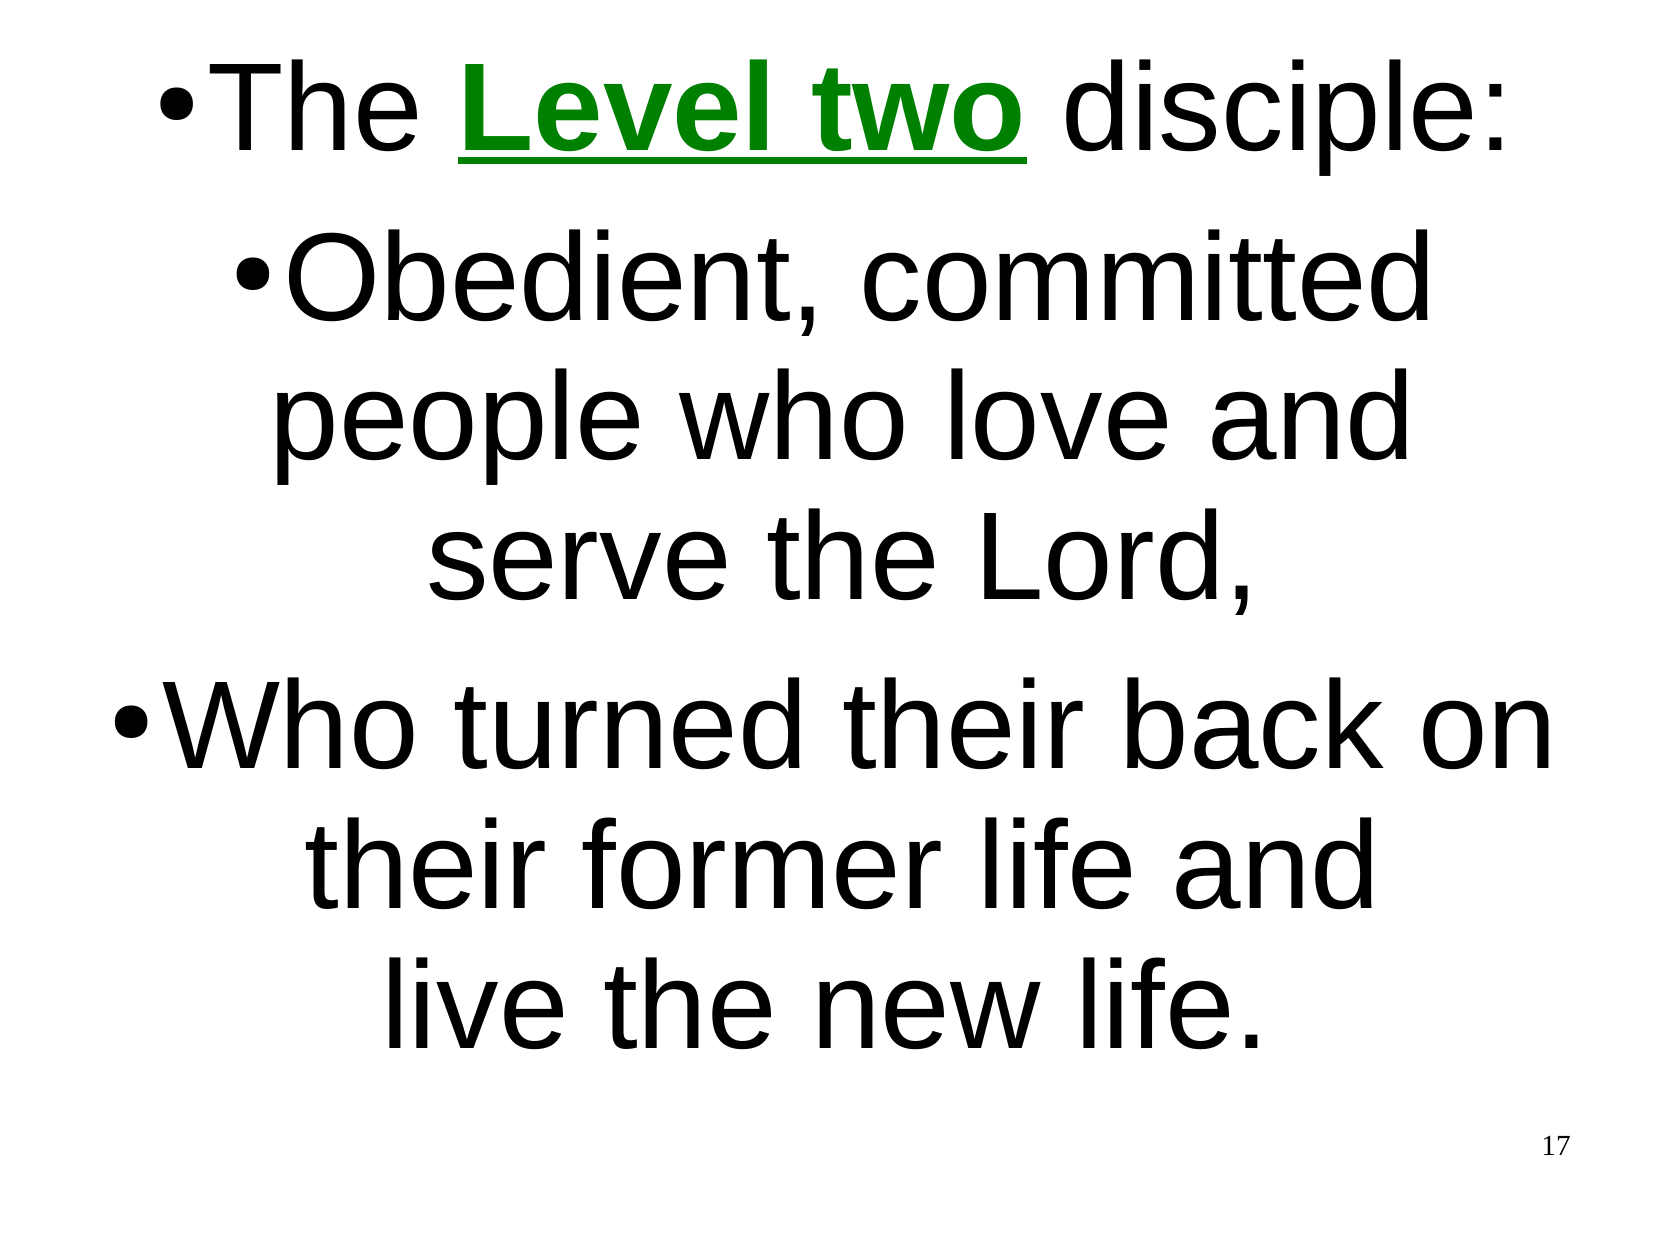

# The Level two disciple:
Obedient, committed people who love and
serve the Lord,
Who turned their back on their former life and
live the new life.
17